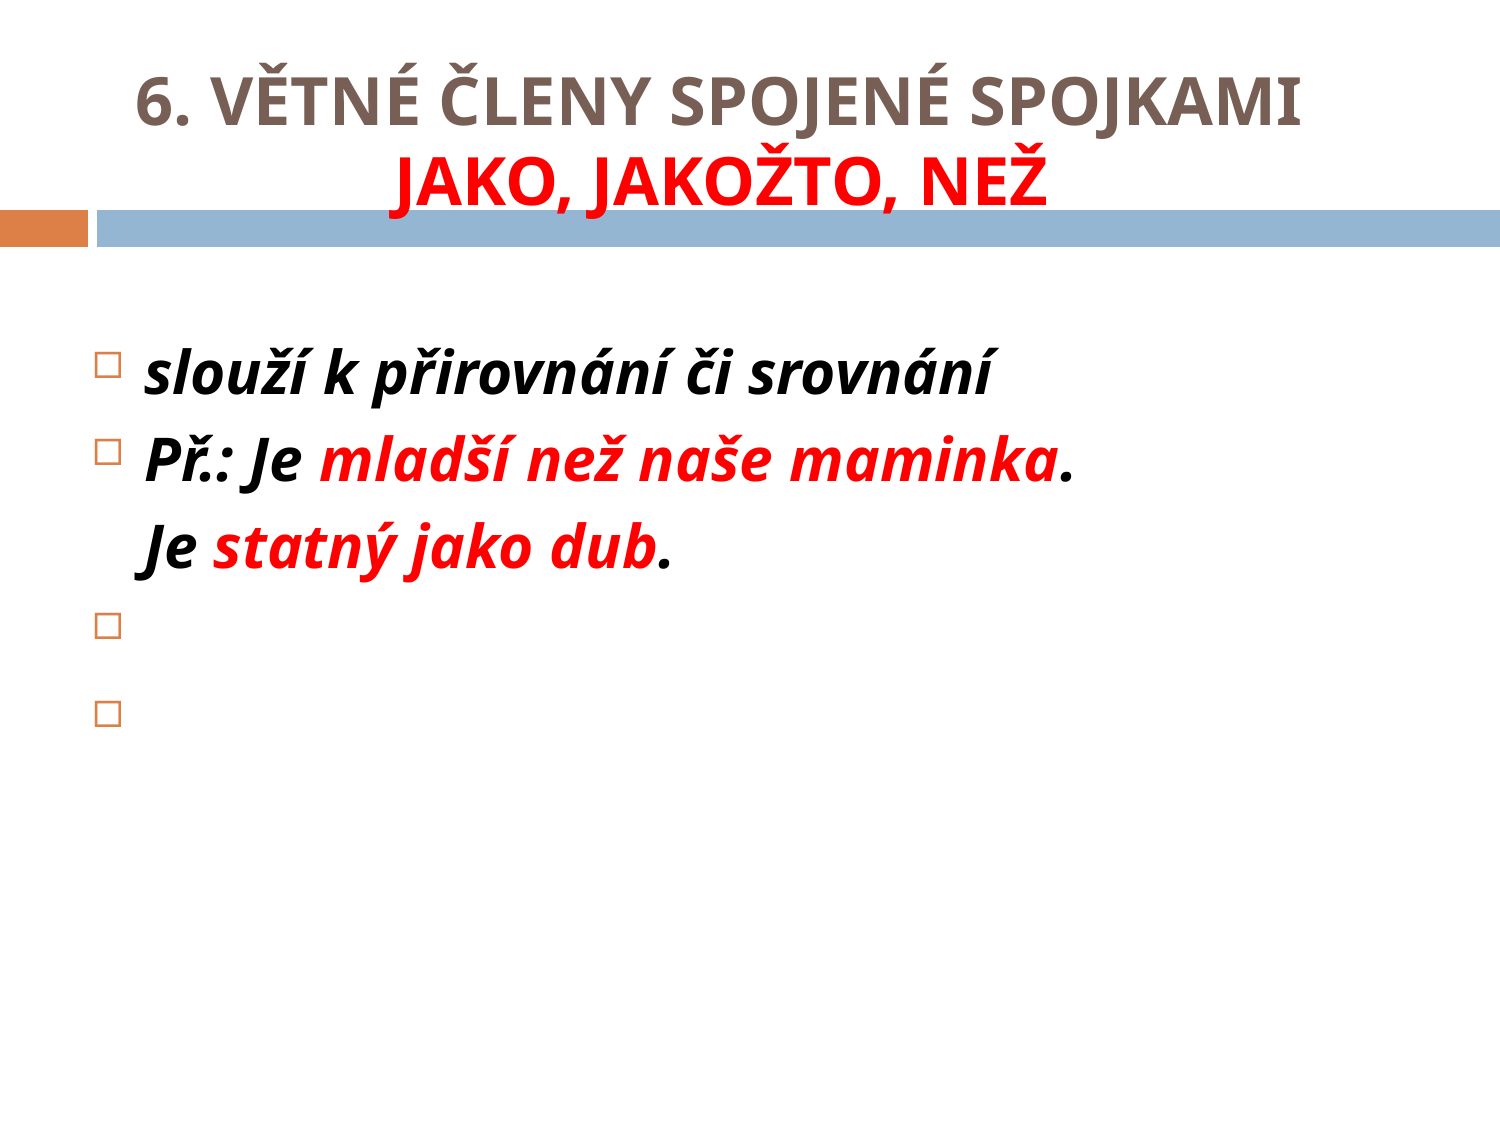

# 6. VĚTNÉ ČLENY SPOJENÉ SPOJKAMI JAKO, JAKOŽTO, NEŽ
slouží k přirovnání či srovnání
Př.: Je mladší než naše maminka.
Je statný jako dub.